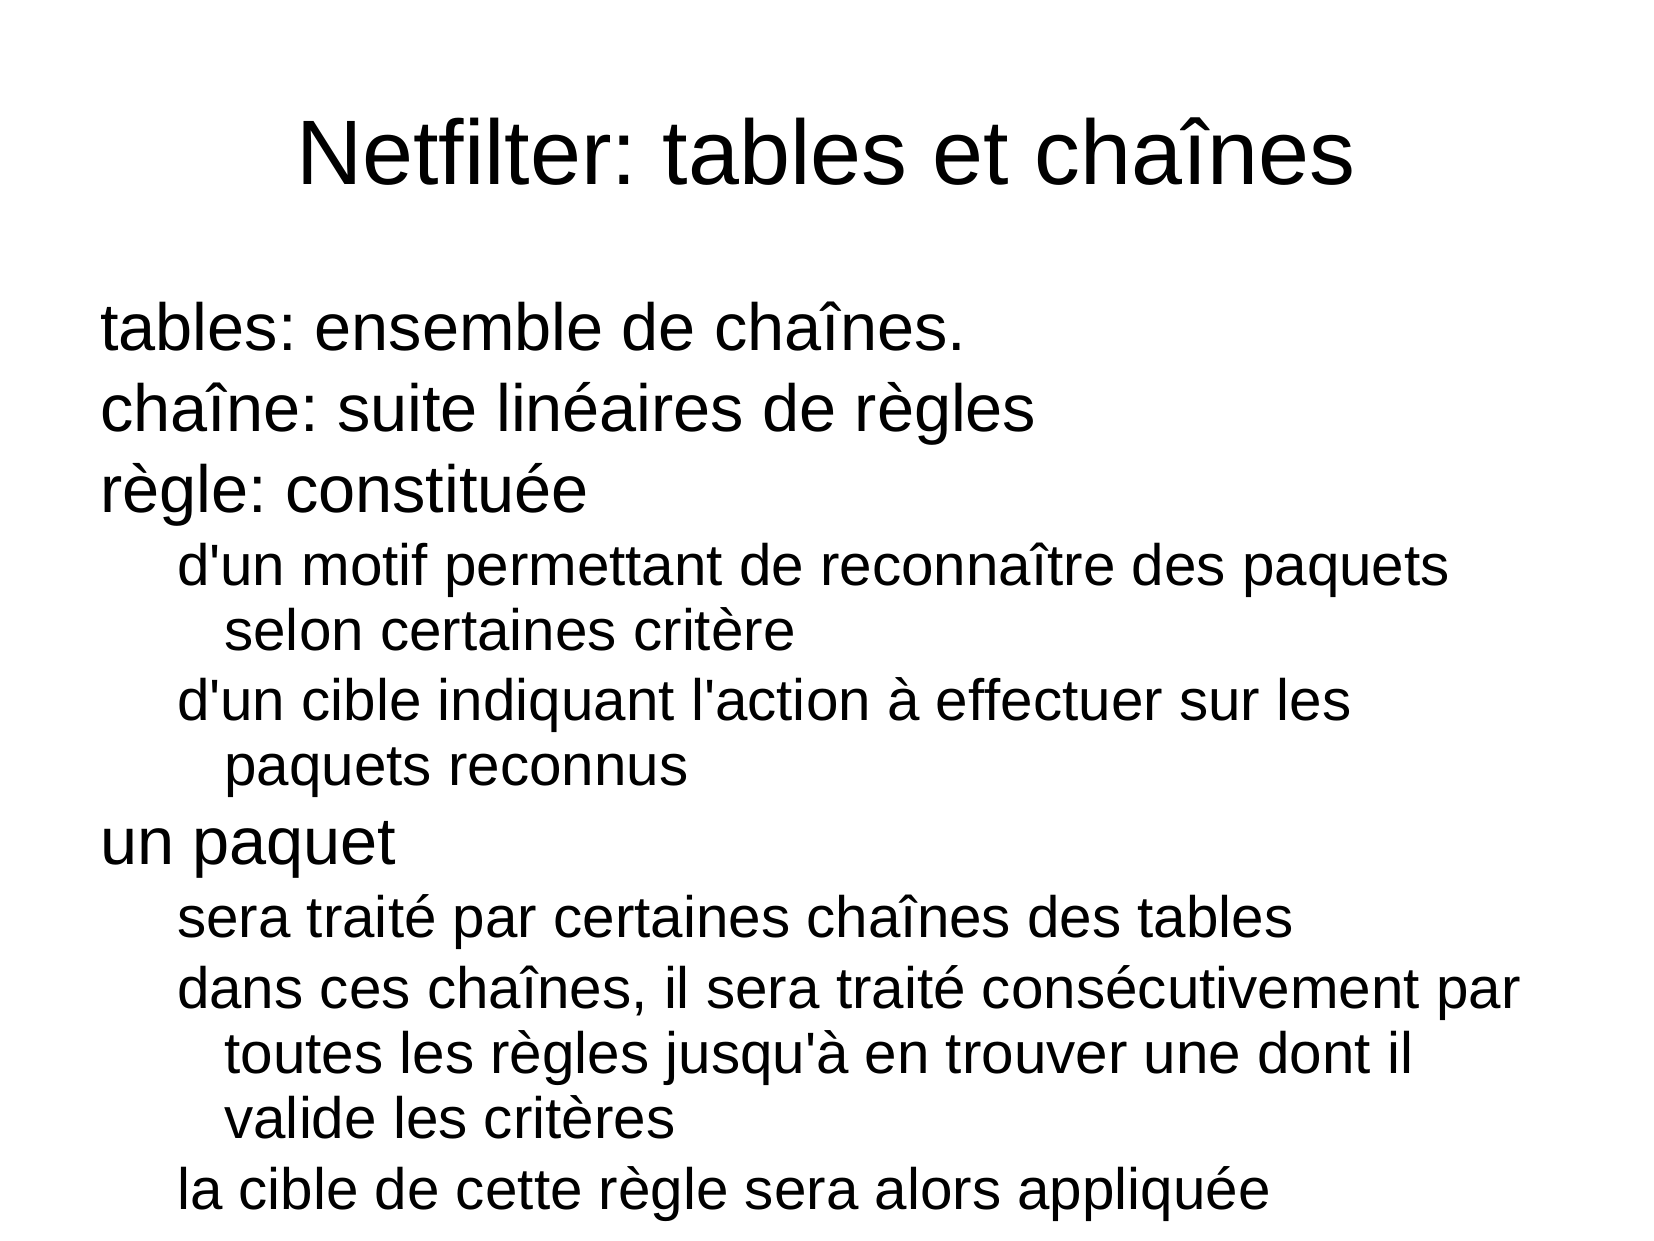

# Netfilter: tables et chaînes
tables: ensemble de chaînes.
chaîne: suite linéaires de règles
règle: constituée
d'un motif permettant de reconnaître des paquets selon certaines critère
d'un cible indiquant l'action à effectuer sur les paquets reconnus
un paquet
sera traité par certaines chaînes des tables
dans ces chaînes, il sera traité consécutivement par toutes les règles jusqu'à en trouver une dont il valide les critères
la cible de cette règle sera alors appliquée